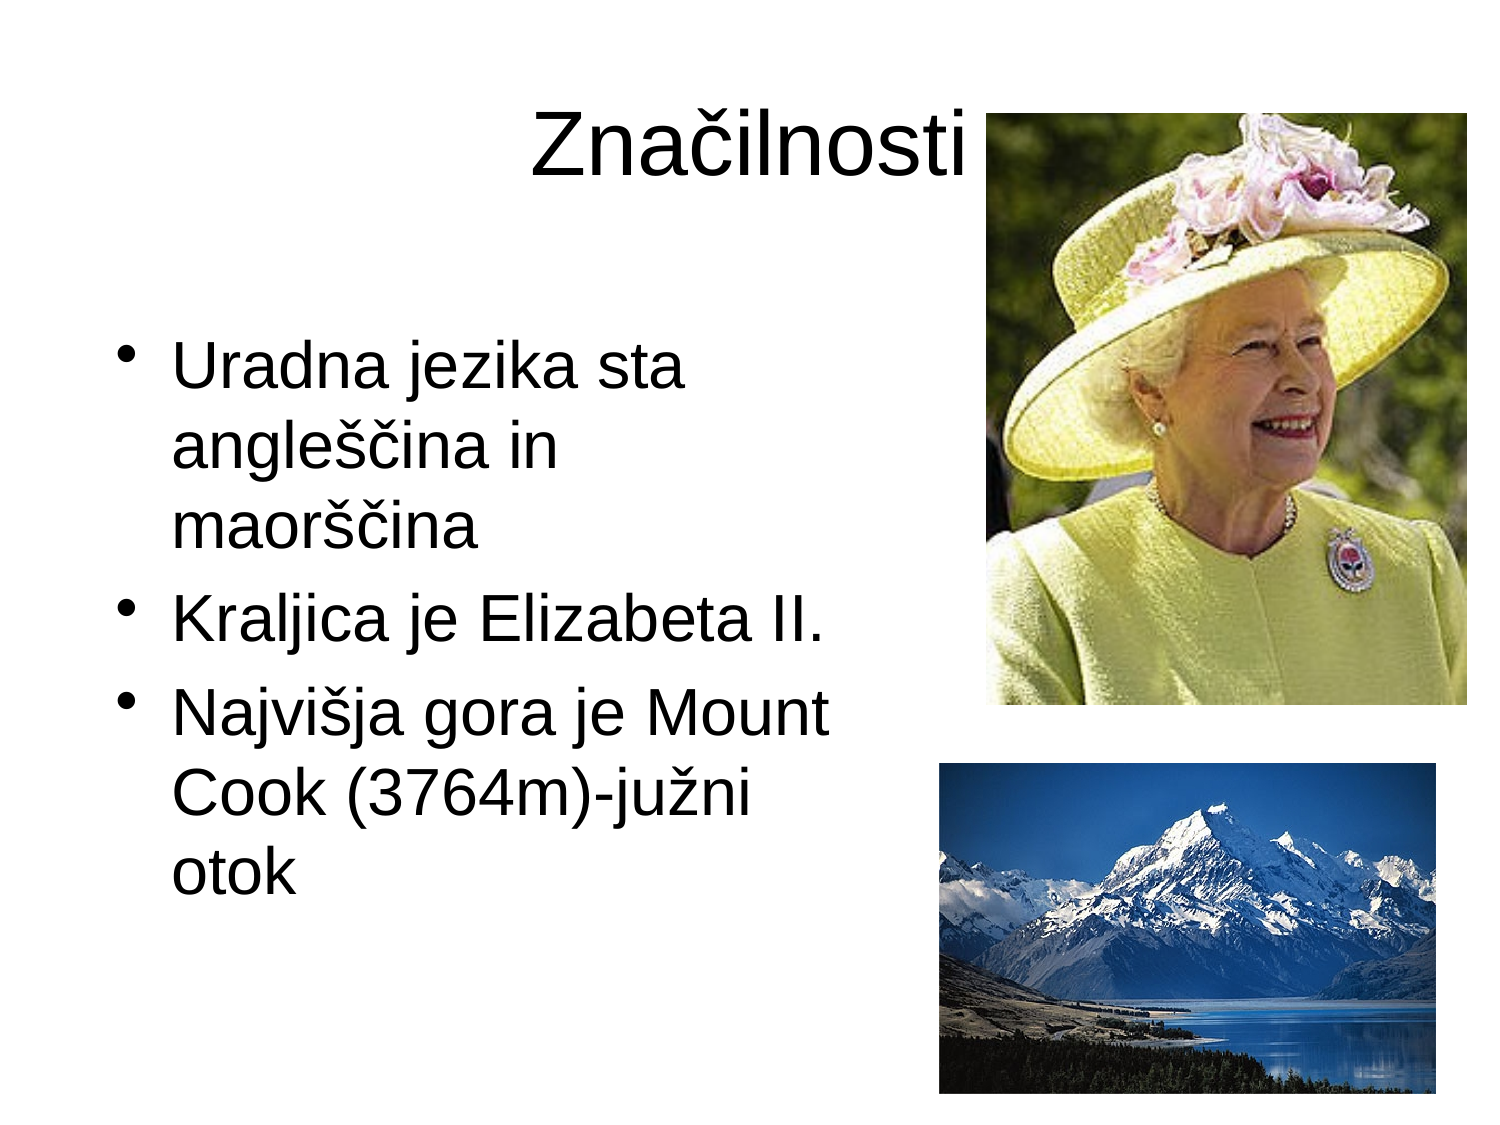

# Značilnosti
Uradna jezika sta angleščina in maorščina
Kraljica je Elizabeta II.
Najvišja gora je Mount Cook (3764m)-južni otok